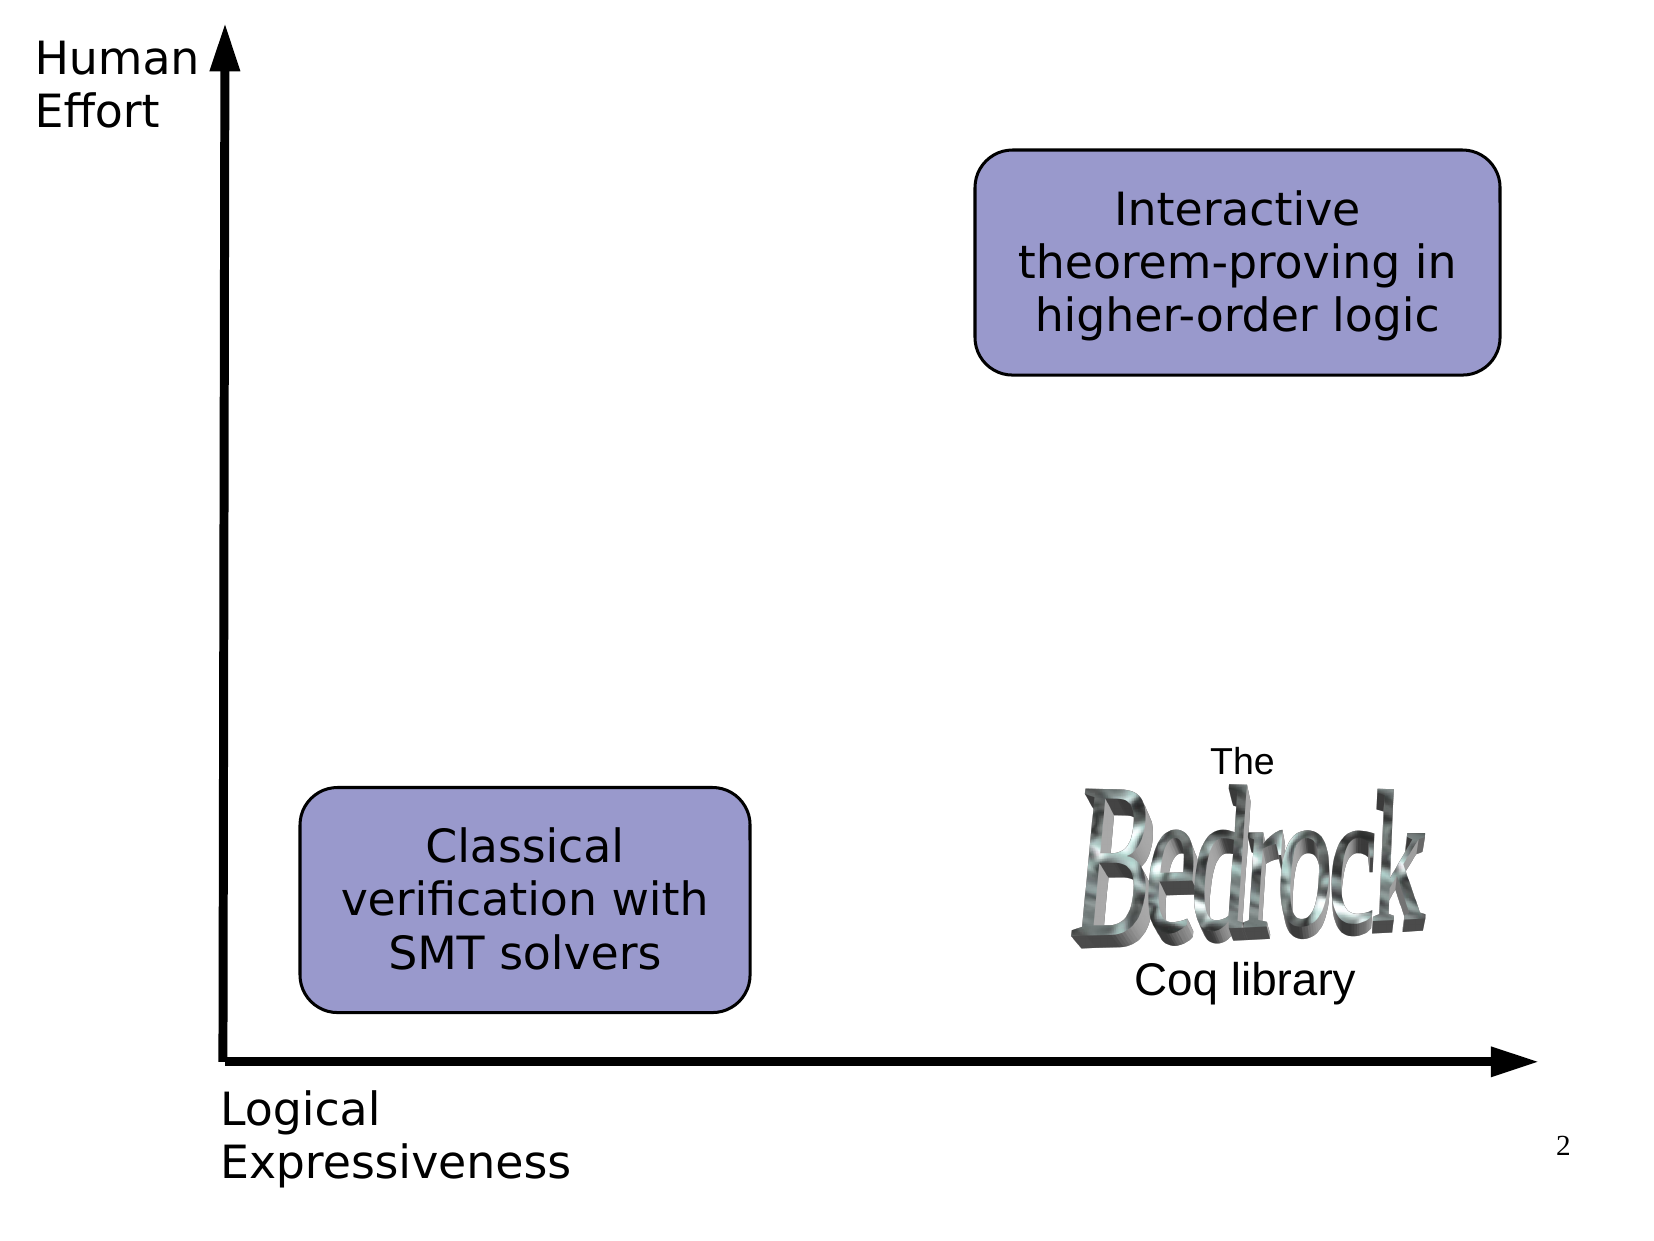

Human
Effort
Interactive theorem-proving in higher-order logic
The
Bedrock
Coq library
Classical verification with SMT solvers
Logical Expressiveness
2